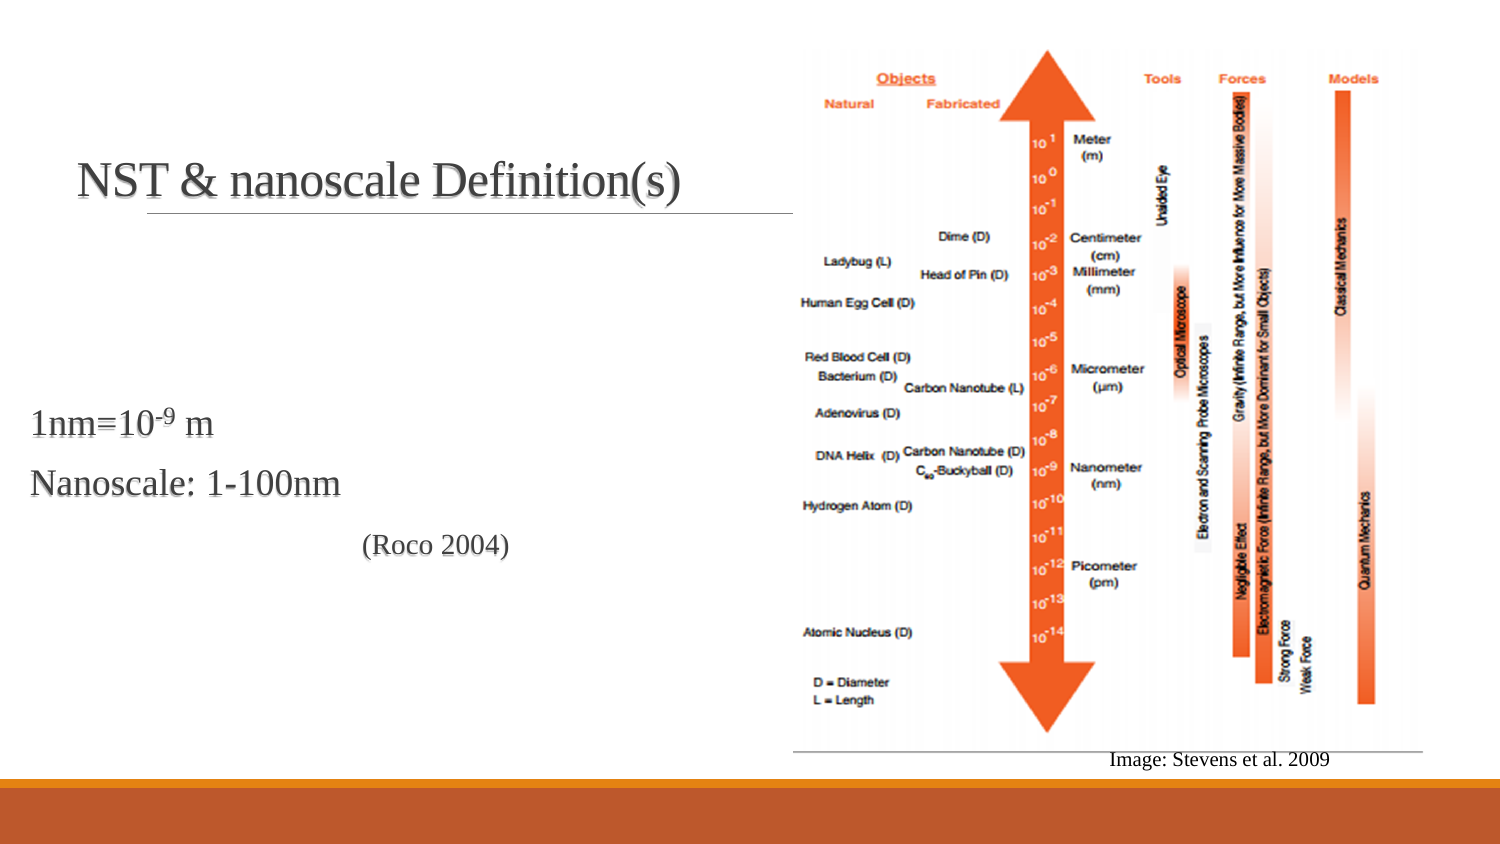

# NST & nanoscale Definition(s)
1nm=10-9 m
Nanoscale: 1-100nm
 (Roco 2004)
Image: Stevens et al. 2009